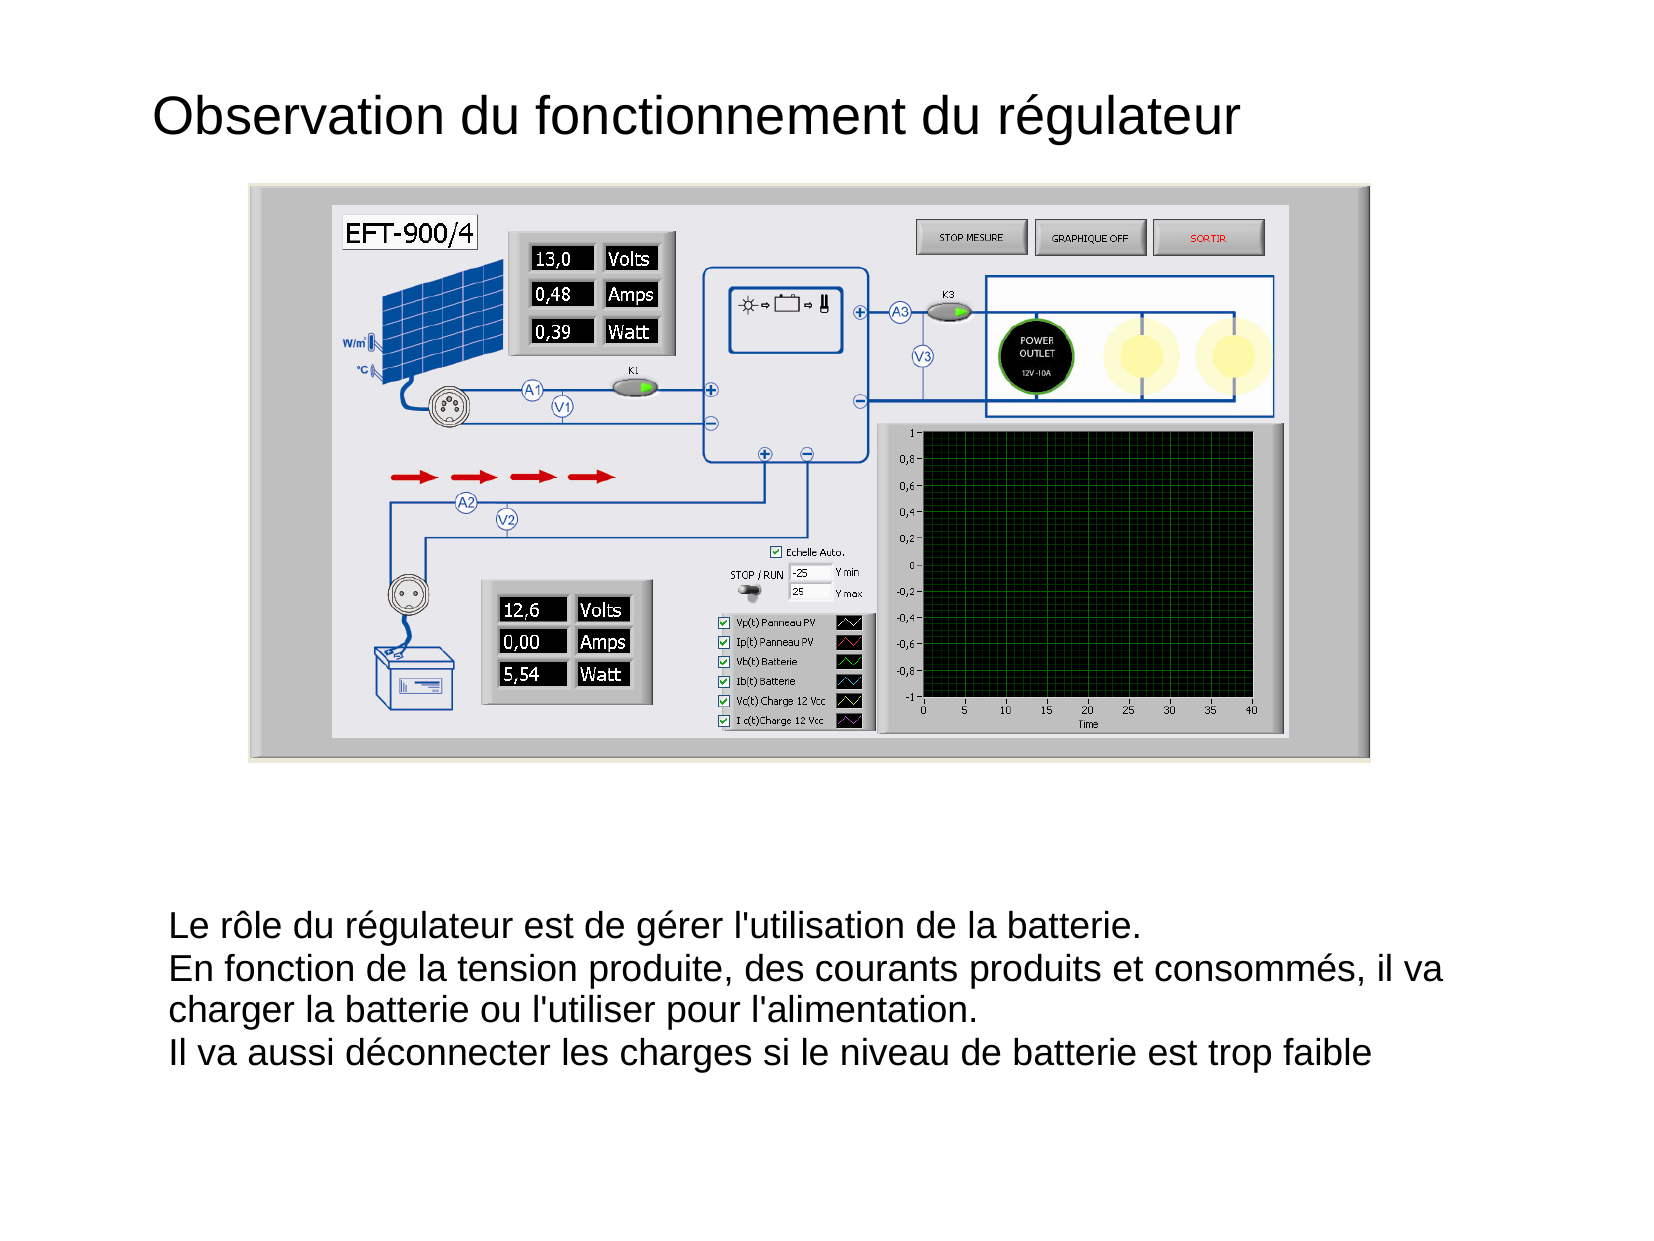

Observation du fonctionnement du régulateur
Le rôle du régulateur est de gérer l'utilisation de la batterie.
En fonction de la tension produite, des courants produits et consommés, il va charger la batterie ou l'utiliser pour l'alimentation.
Il va aussi déconnecter les charges si le niveau de batterie est trop faible